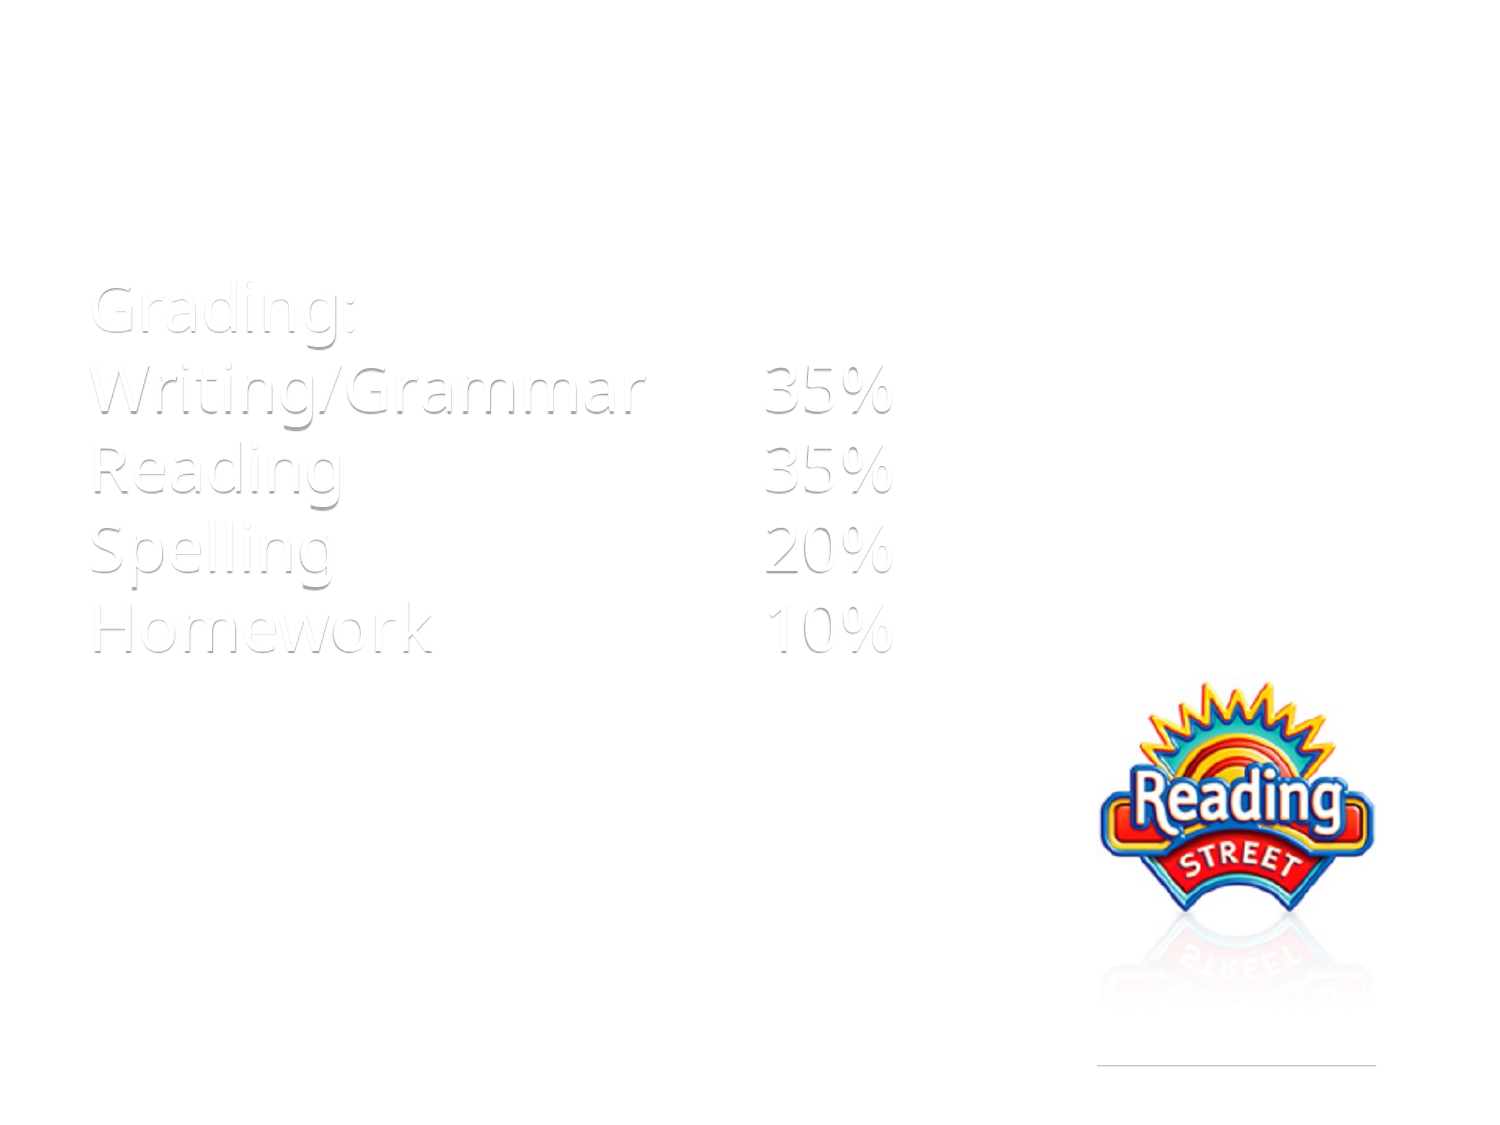

Grading:
Writing/Grammar		35%
Reading						35%
Spelling						20%
Homework					10%